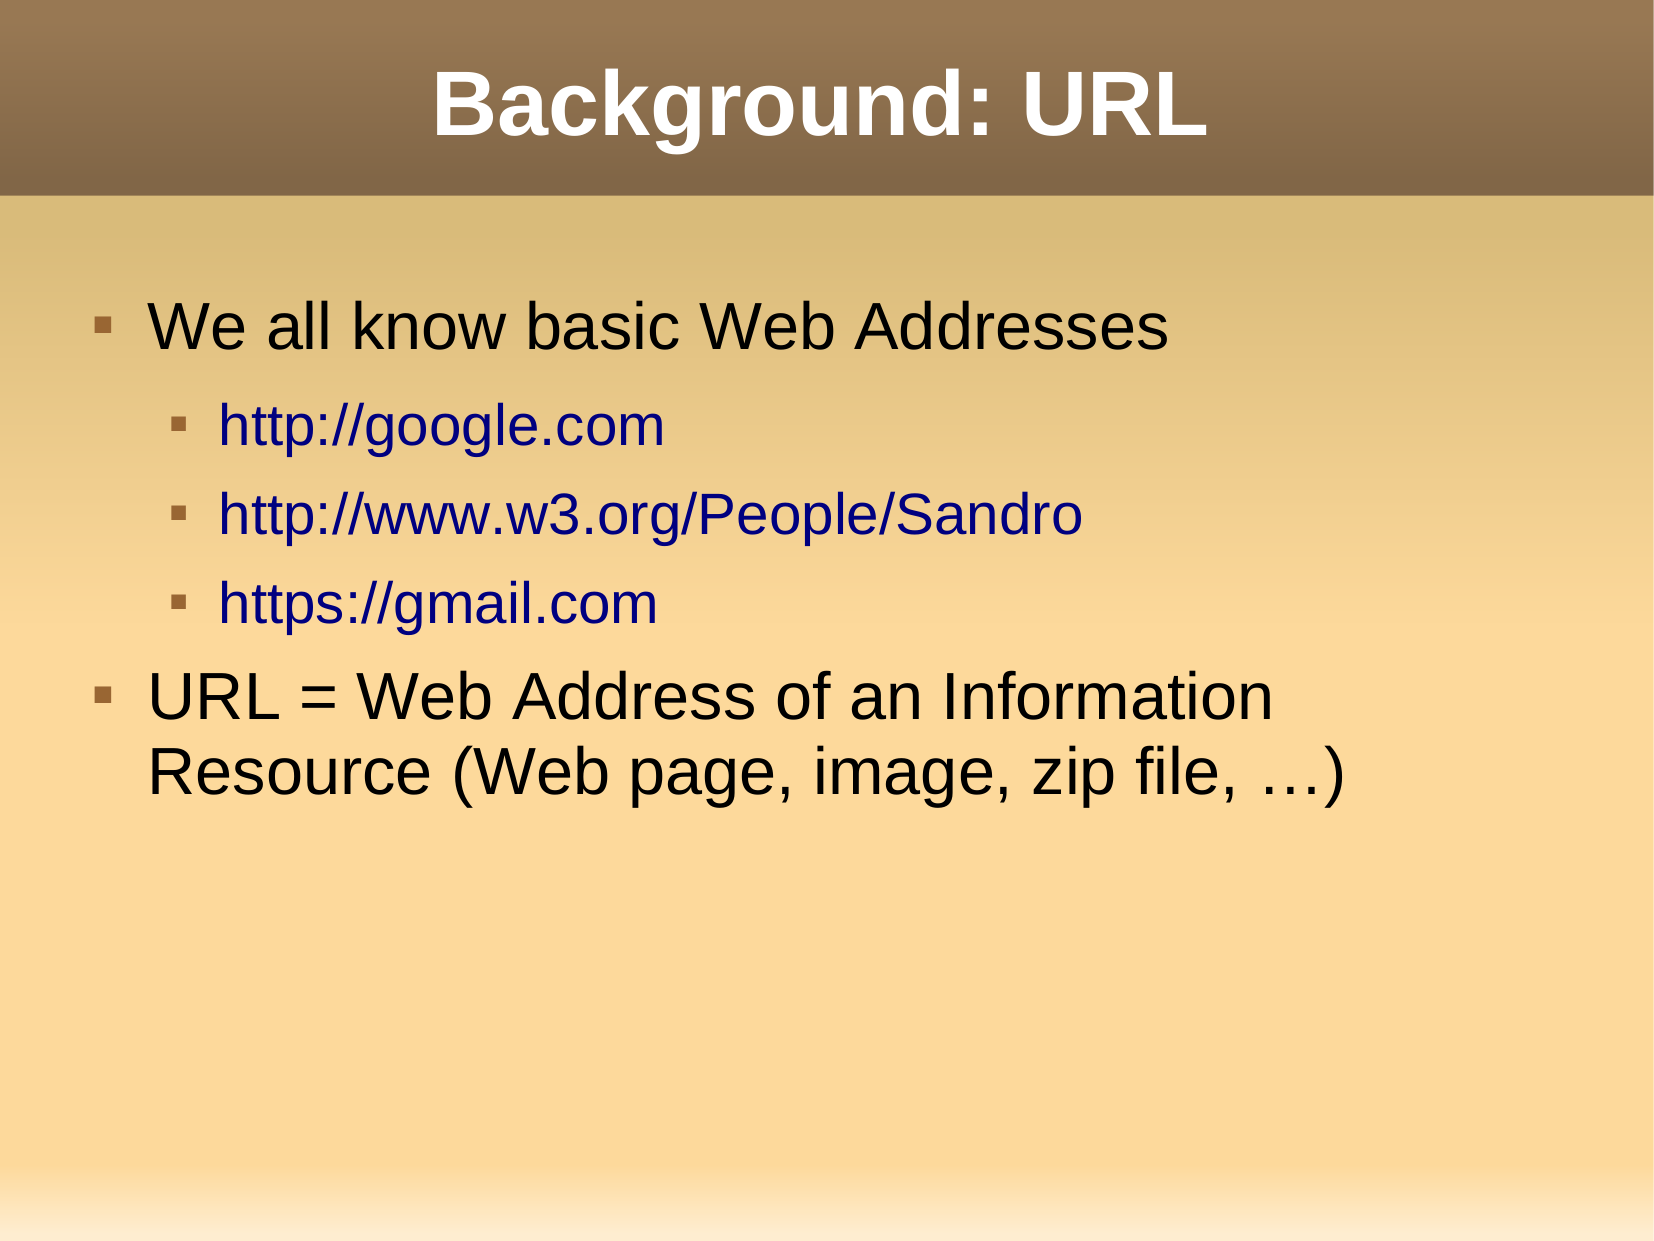

# Background: URL
We all know basic Web Addresses
http://google.com
http://www.w3.org/People/Sandro
https://gmail.com
URL = Web Address of an Information Resource (Web page, image, zip file, …)